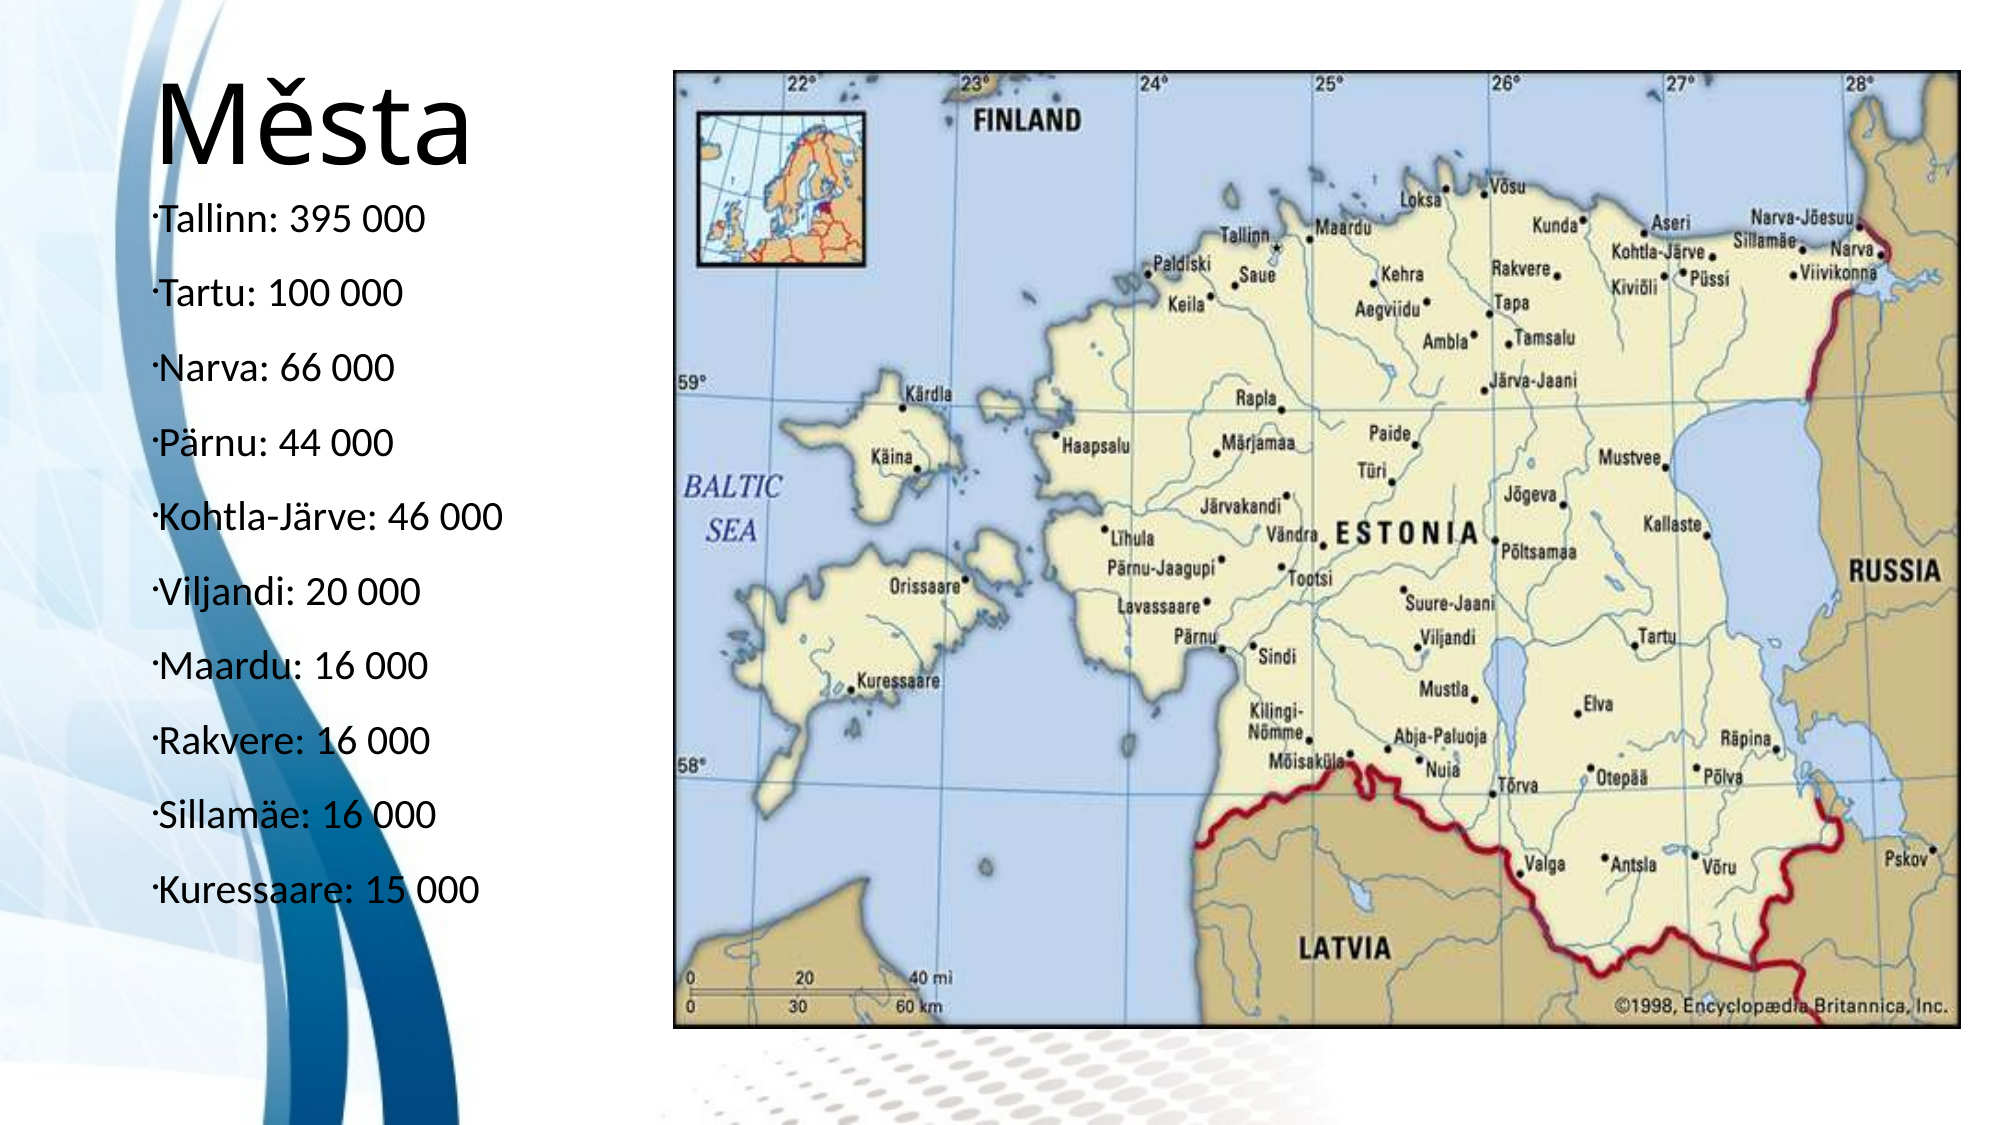

# Města
Tallinn: 395 000
Tartu: 100 000
Narva: 66 000
Pärnu: 44 000
Kohtla-Järve: 46 000
Viljandi: 20 000
Maardu: 16 000
Rakvere: 16 000
Sillamäe: 16 000
Kuressaare: 15 000